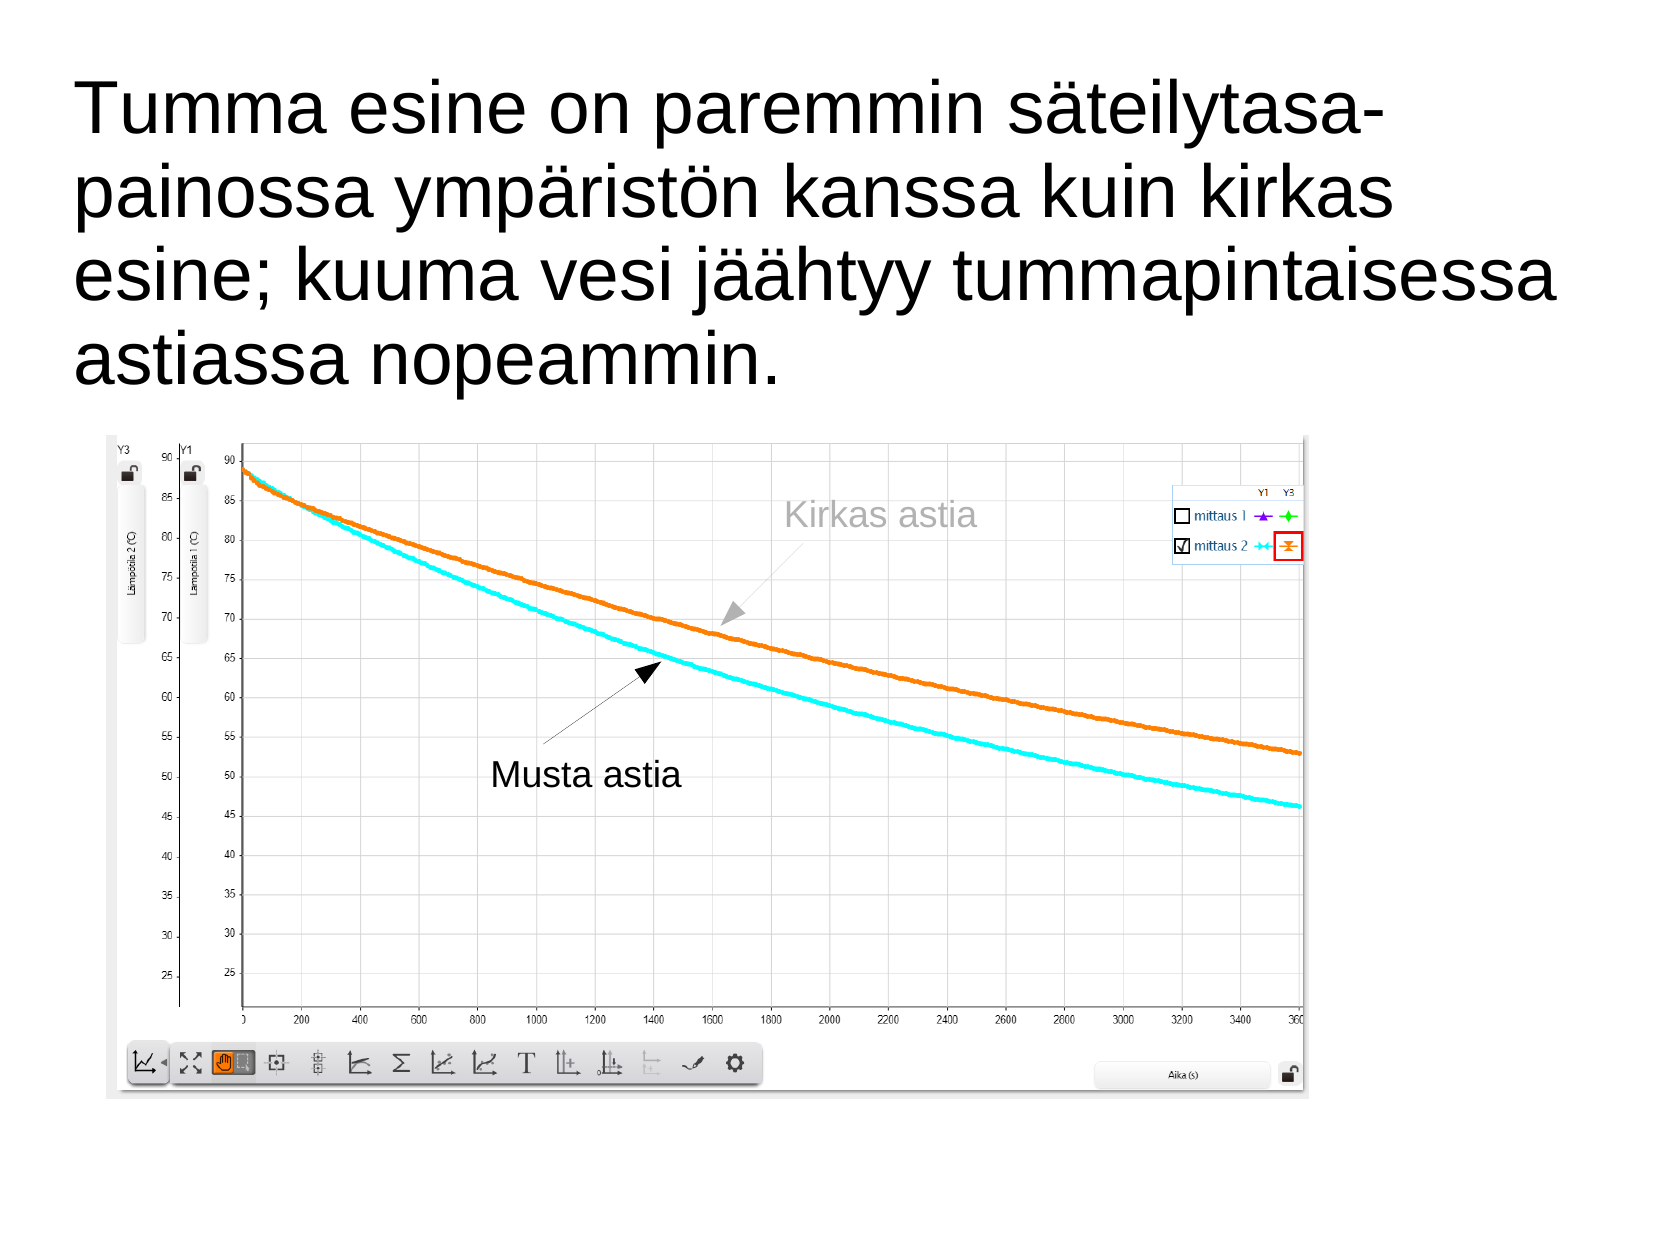

Tumma esine on paremmin säteilytasa-painossa ympäristön kanssa kuin kirkas esine; kuuma vesi jäähtyy tummapintaisessa astiassa nopeammin.
Kirkas astia
Musta astia